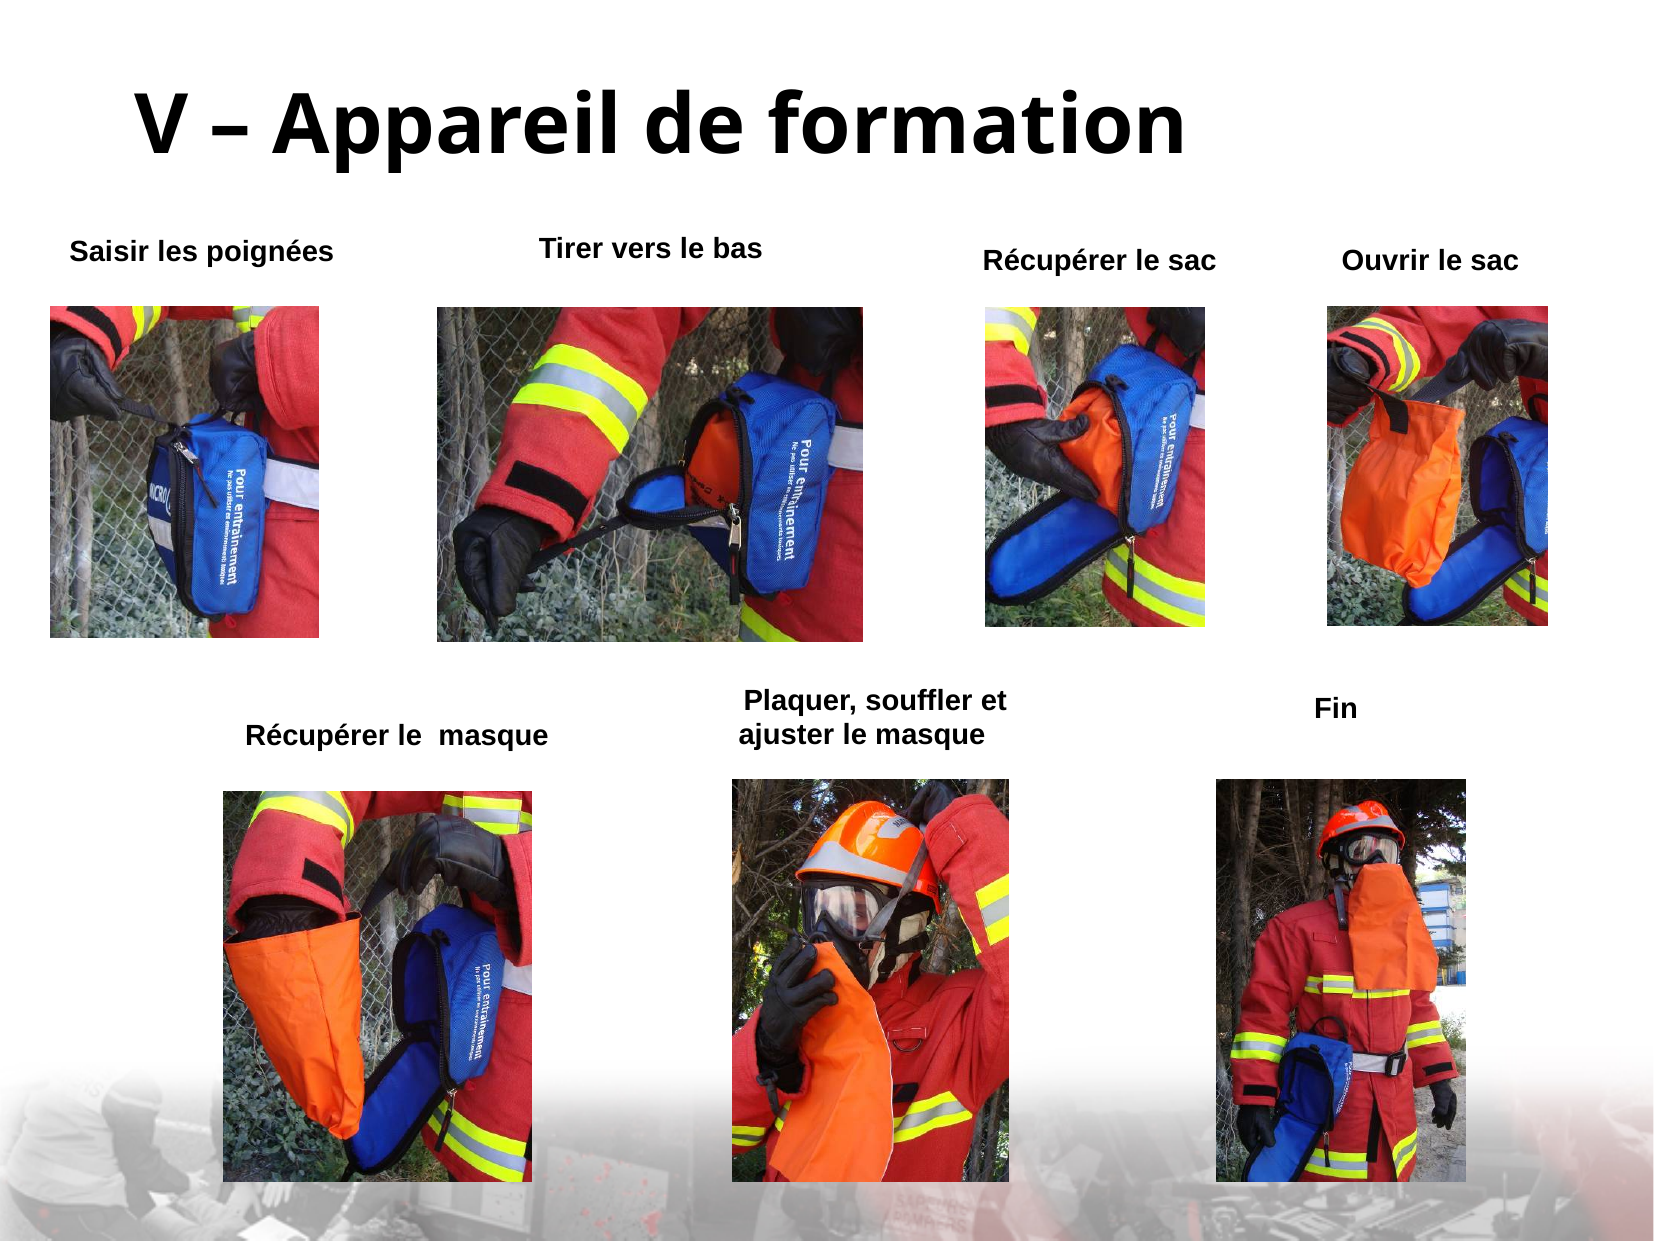

# V	– Appareil de formation
Tirer vers le bas
Saisir les poignées
Récupérer le sac
Ouvrir le sac
Plaquer, souffler et ajuster le masque
Fin
Récupérer le masque